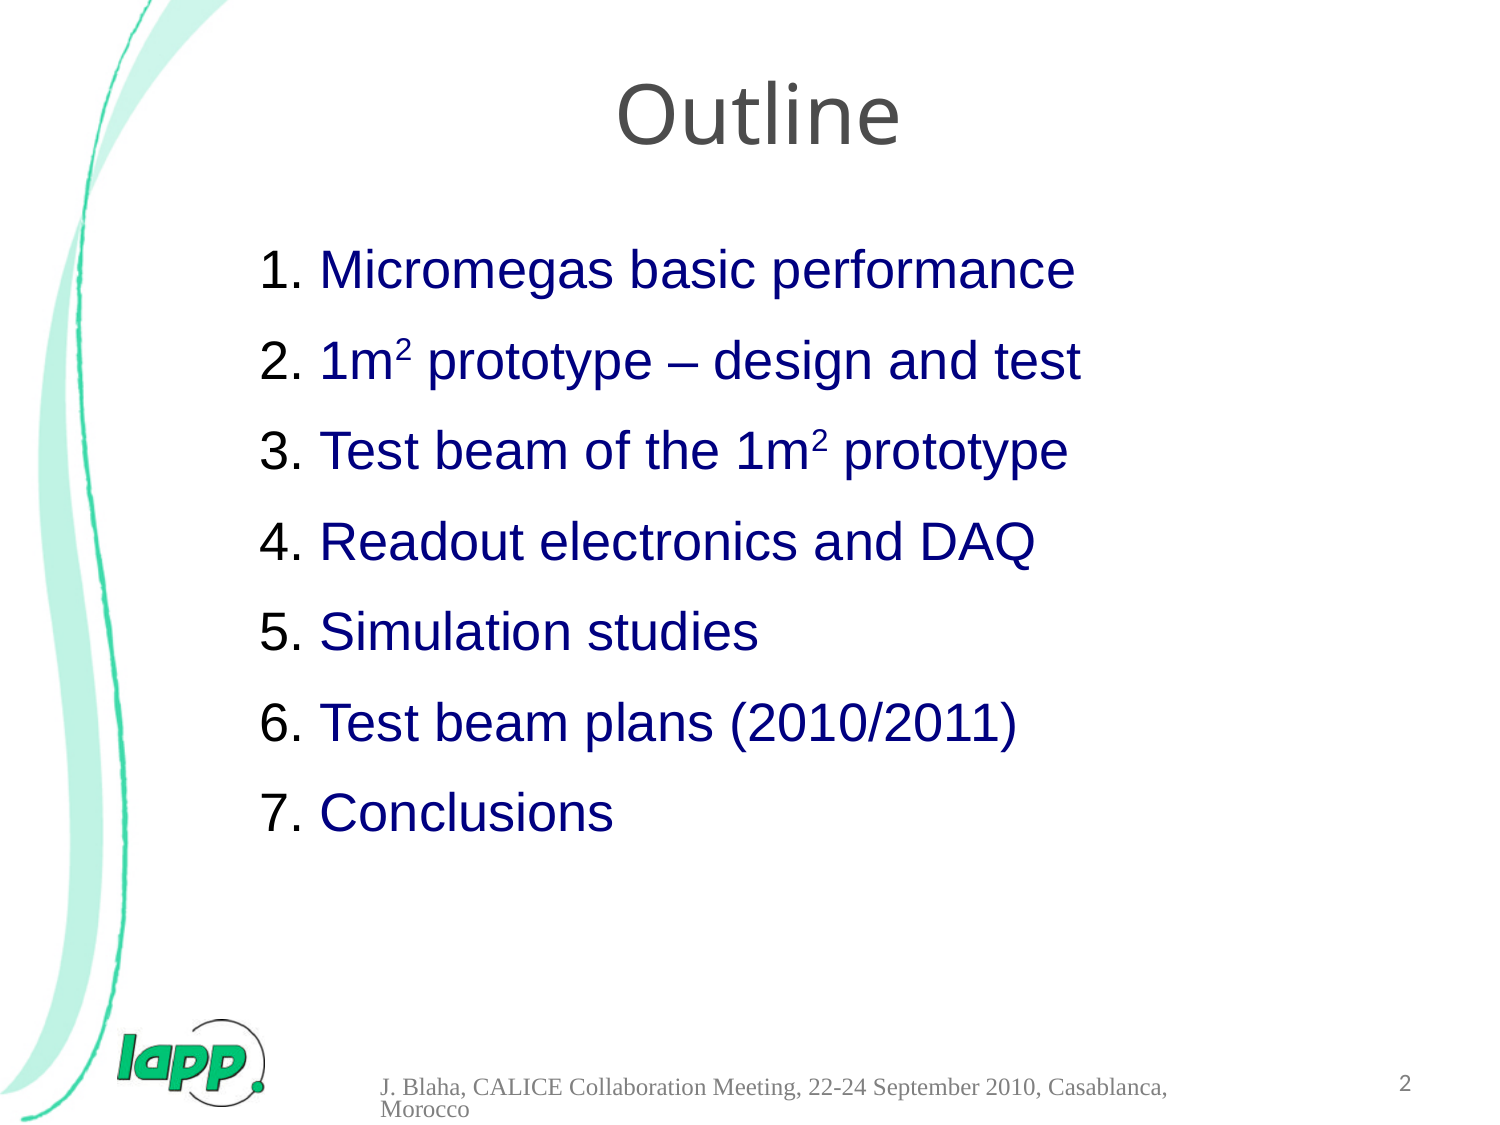

Outline
#
 Micromegas basic performance
 1m2 prototype – design and test
 Test beam of the 1m2 prototype
 Readout electronics and DAQ
 Simulation studies
 Test beam plans (2010/2011)
 Conclusions
2
J. Blaha, CALICE Collaboration Meeting, 22-24 September 2010, Casablanca, Morocco